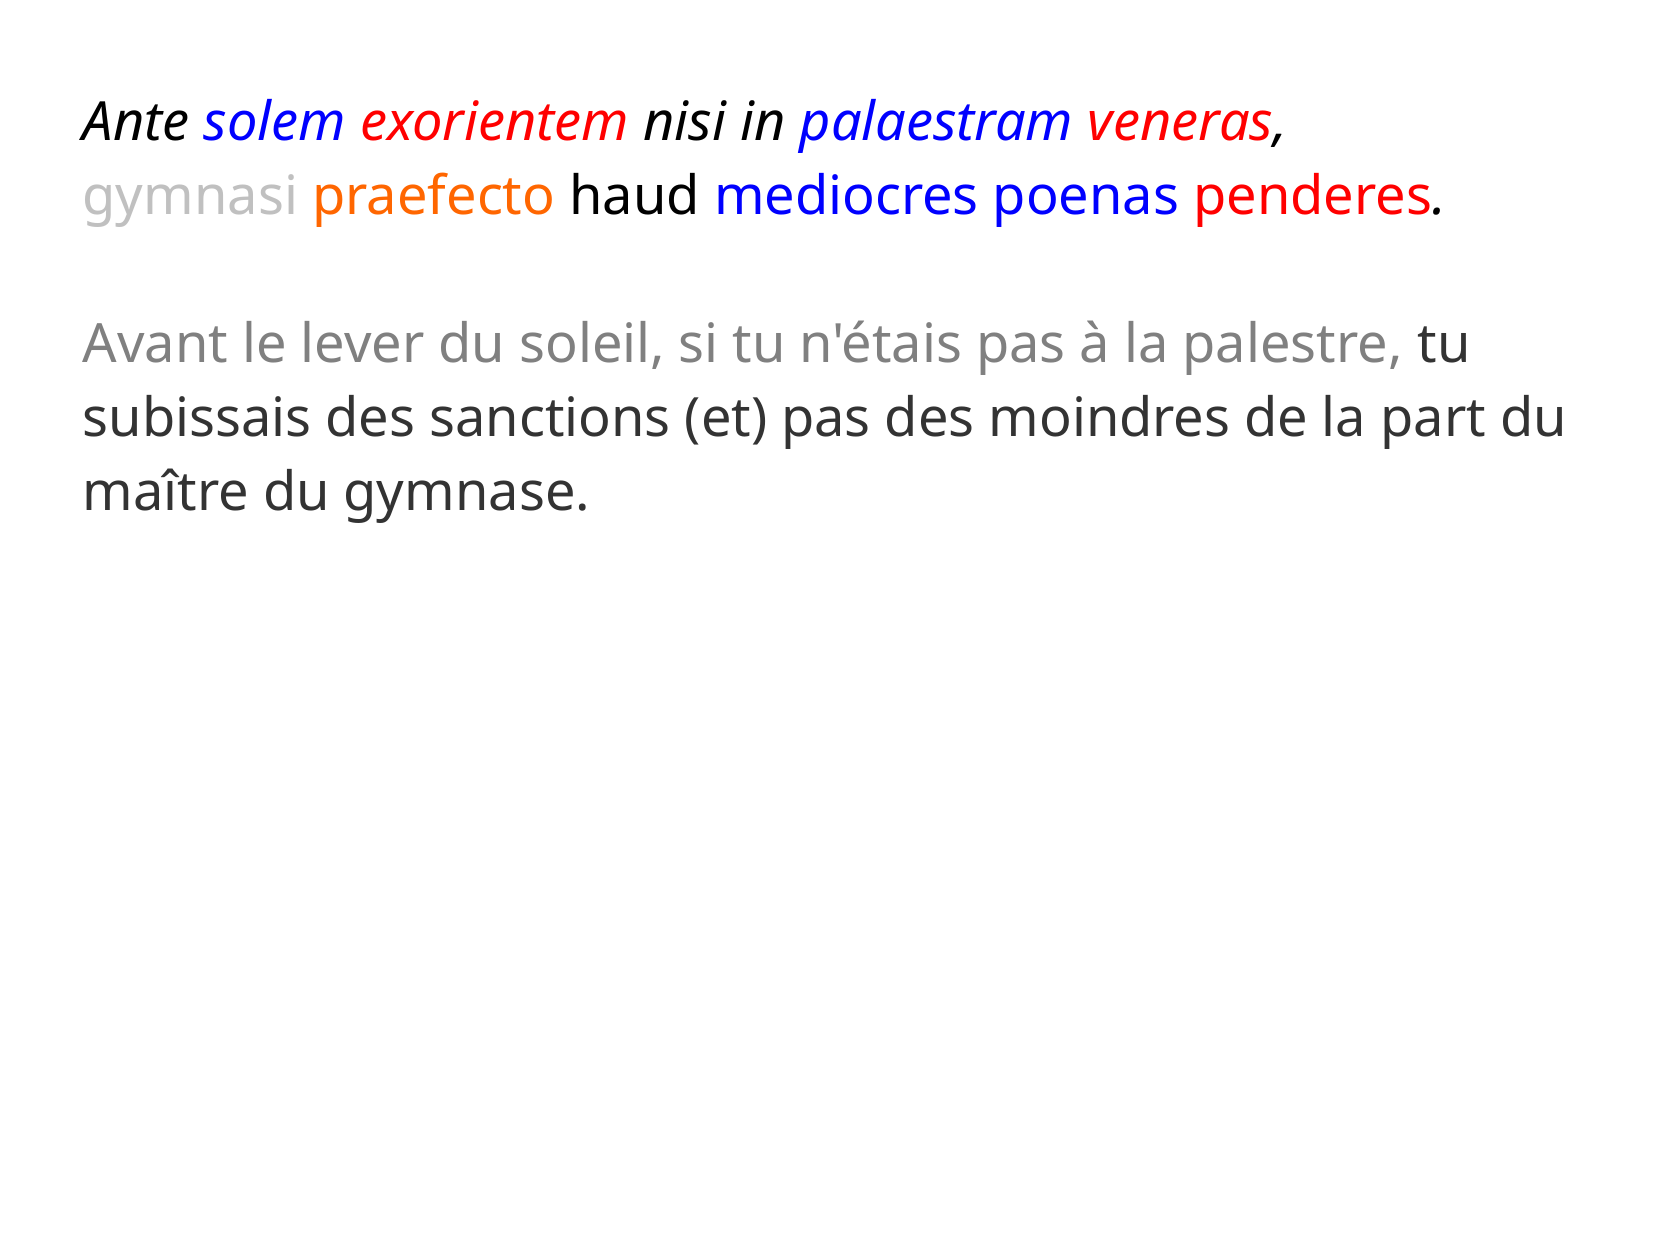

# Ante solem exorientem nisi in palaestram veneras,
gymnasi praefecto haud mediocres poenas penderes.
Avant le lever du soleil, si tu n'étais pas à la palestre, tu subissais des sanctions (et) pas des moindres de la part du maître du gymnase.